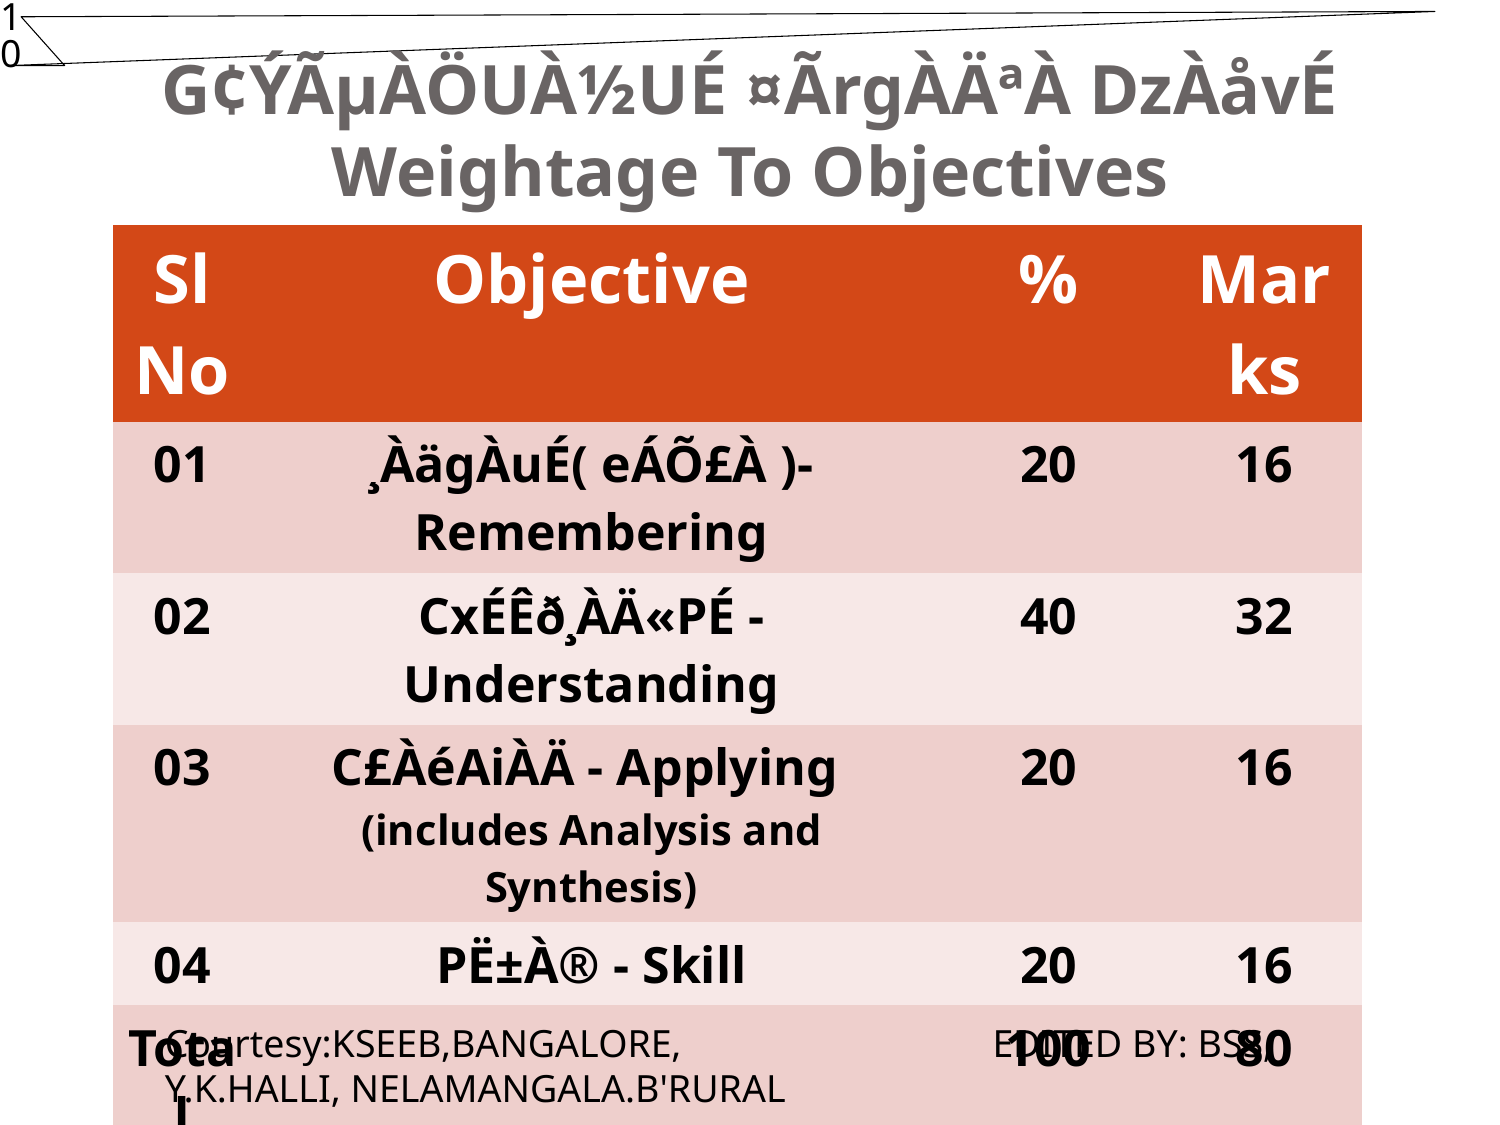

# G¢ÝÃµÀÖUÀ½UÉ ¤ÃrgÀÄªÀ DzÀåvÉ Weightage To Objectives
| Sl No | Objective | % | Marks |
| --- | --- | --- | --- |
| 01 | ¸ÀägÀuÉ( eÁÕ£À )- Remembering | 20 | 16 |
| 02 | CxÉÊð¸ÀÄ«PÉ - Understanding | 40 | 32 |
| 03 | C£ÀéAiÀÄ - Applying (includes Analysis and Synthesis) | 20 | 16 |
| 04 | PË±À® - Skill | 20 | 16 |
| Total | | 100 | 80 |
Courtesy:KSEEB,BANGALORE, EDITED BY: BSS, Y.K.HALLI, NELAMANGALA.B'RURAL